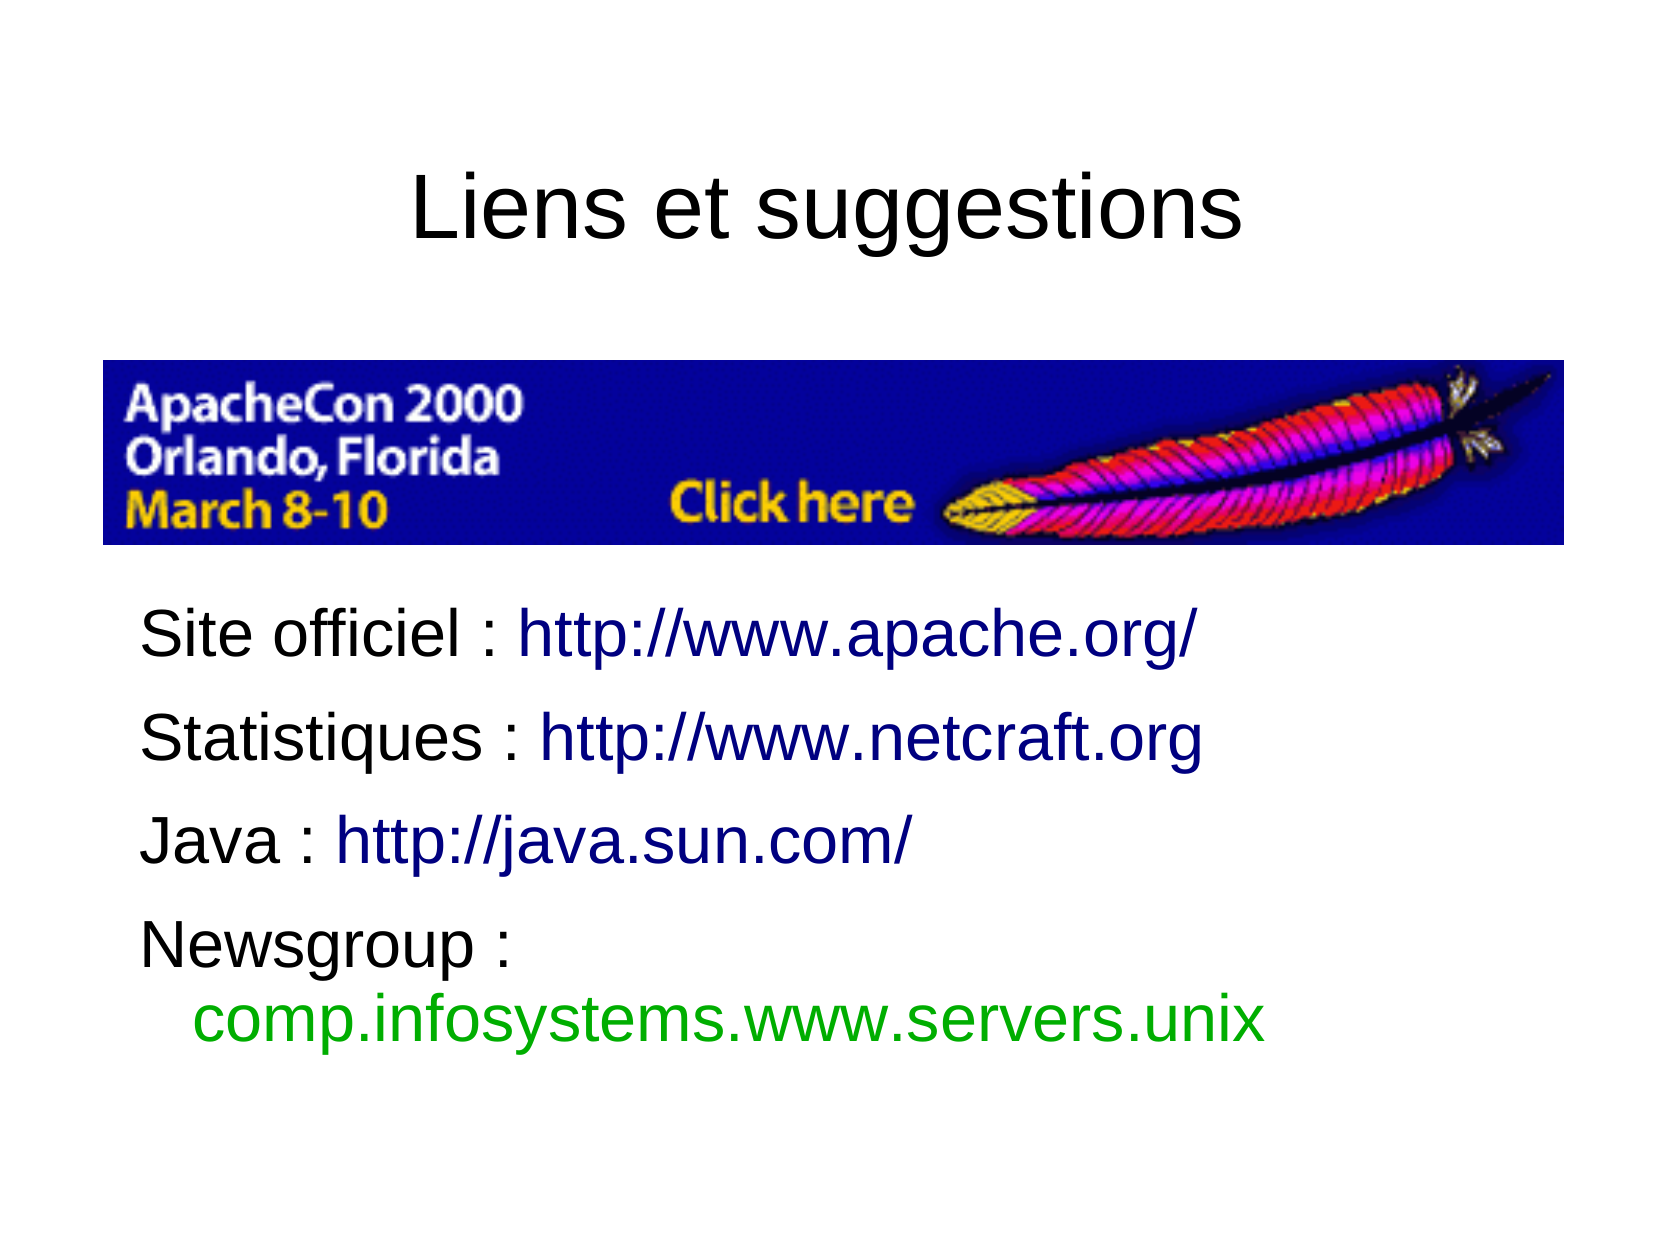

# Liens et suggestions
Site officiel : http://www.apache.org/
Statistiques : http://www.netcraft.org
Java : http://java.sun.com/
Newsgroup : comp.infosystems.www.servers.unix